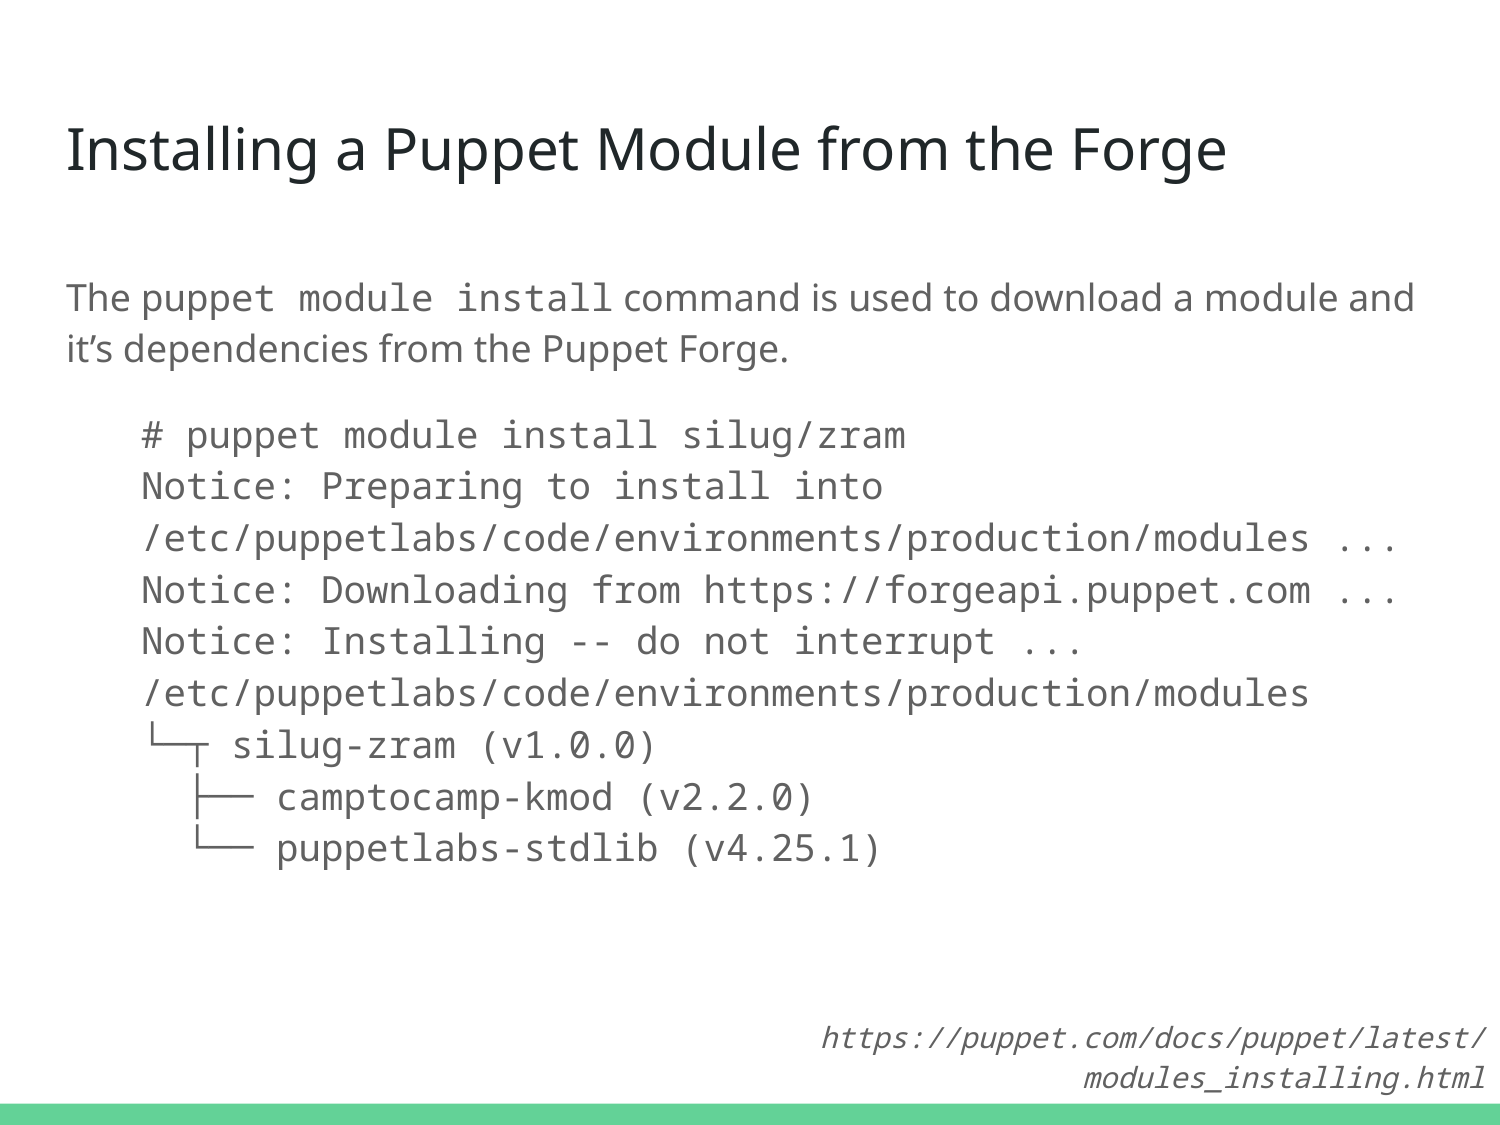

# Installing a Puppet Module from the Forge
The puppet module install command is used to download a module and it’s dependencies from the Puppet Forge.
# puppet module install silug/zram
Notice: Preparing to install into /etc/puppetlabs/code/environments/production/modules ...
Notice: Downloading from https://forgeapi.puppet.com ...
Notice: Installing -- do not interrupt ...
/etc/puppetlabs/code/environments/production/modules
└─┬ silug-zram (v1.0.0)
 ├── camptocamp-kmod (v2.2.0)
 └── puppetlabs-stdlib (v4.25.1)
https://puppet.com/docs/puppet/latest/modules_installing.html